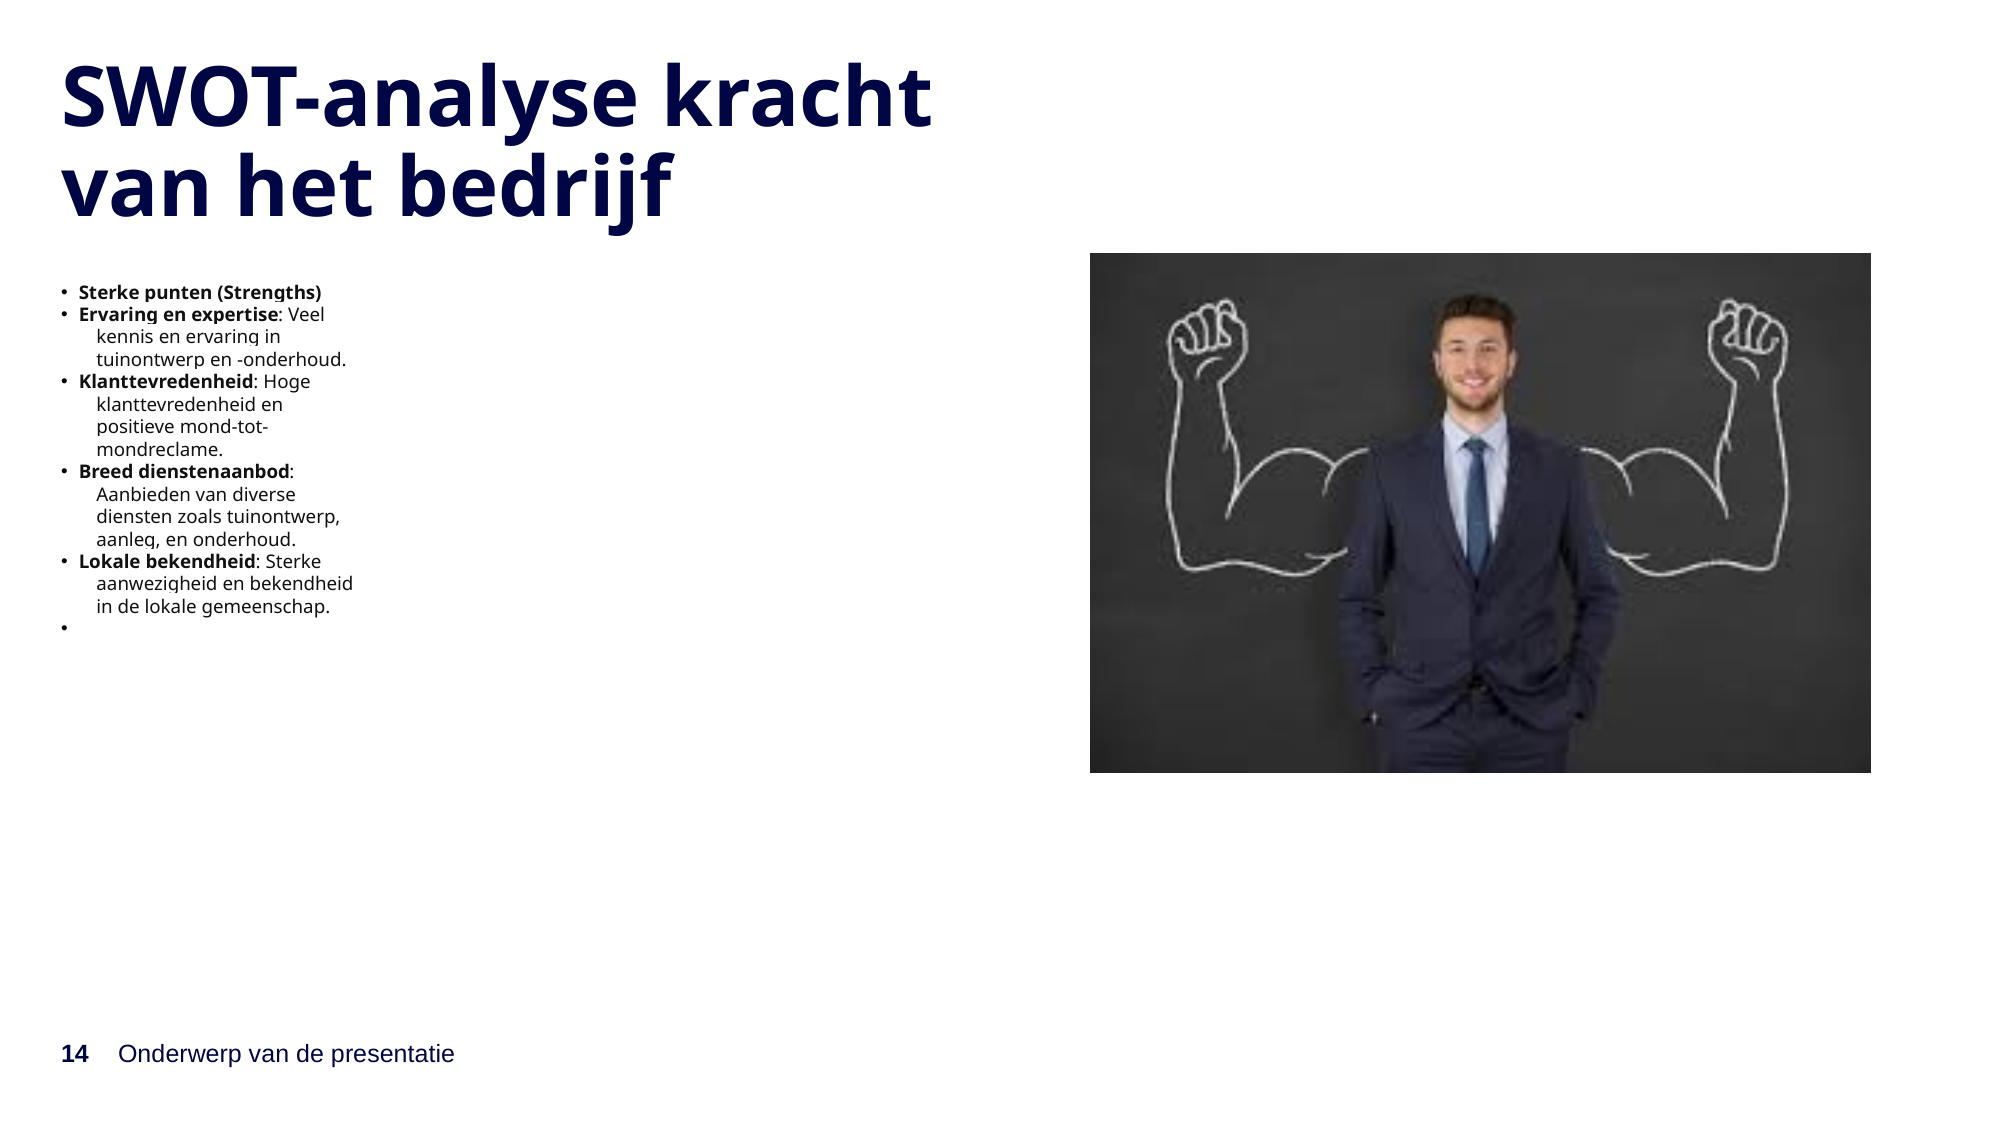

# SWOT-analyse kracht van het bedrijf
Sterke punten (Strengths)
Ervaring en expertise: Veel kennis en ervaring in tuinontwerp en -onderhoud.
Klanttevredenheid: Hoge klanttevredenheid en positieve mond-tot-mondreclame.
Breed dienstenaanbod: Aanbieden van diverse diensten zoals tuinontwerp, aanleg, en onderhoud.
Lokale bekendheid: Sterke aanwezigheid en bekendheid in de lokale gemeenschap.
Onderwerp van de presentatie